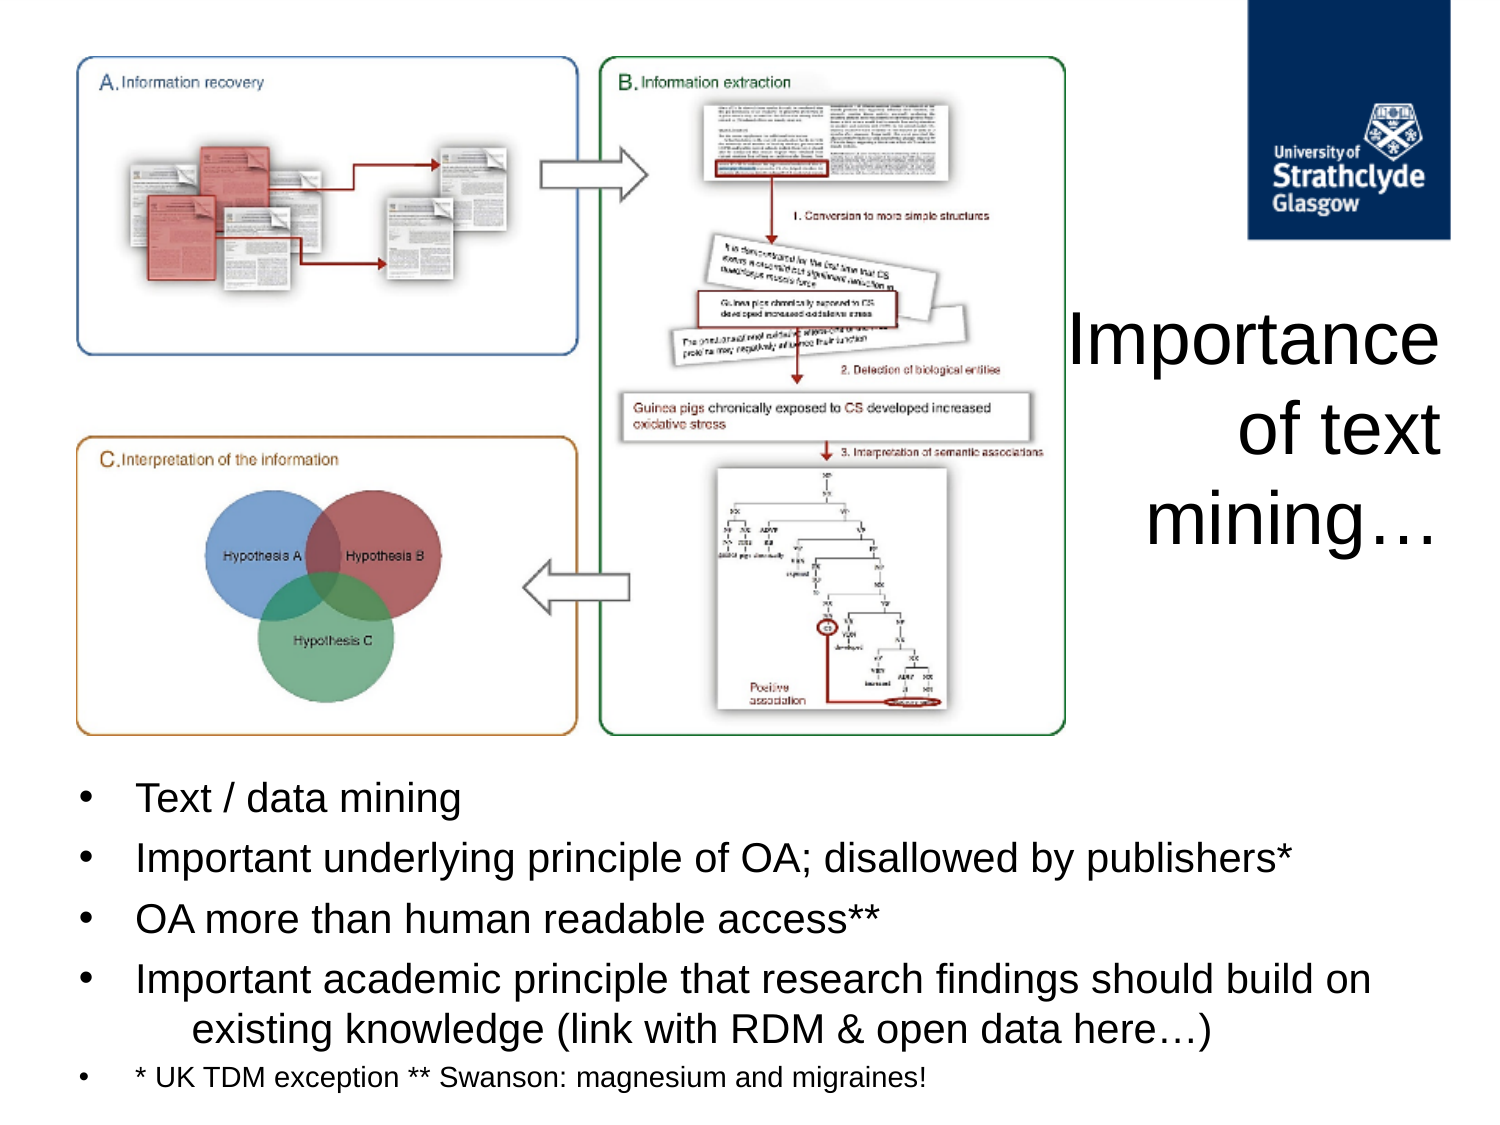

Importance of text mining…
# Text / data mining
Important underlying principle of OA; disallowed by publishers*
OA more than human readable access**
Important academic principle that research findings should build on existing knowledge (link with RDM & open data here…)
* UK TDM exception ** Swanson: magnesium and migraines!